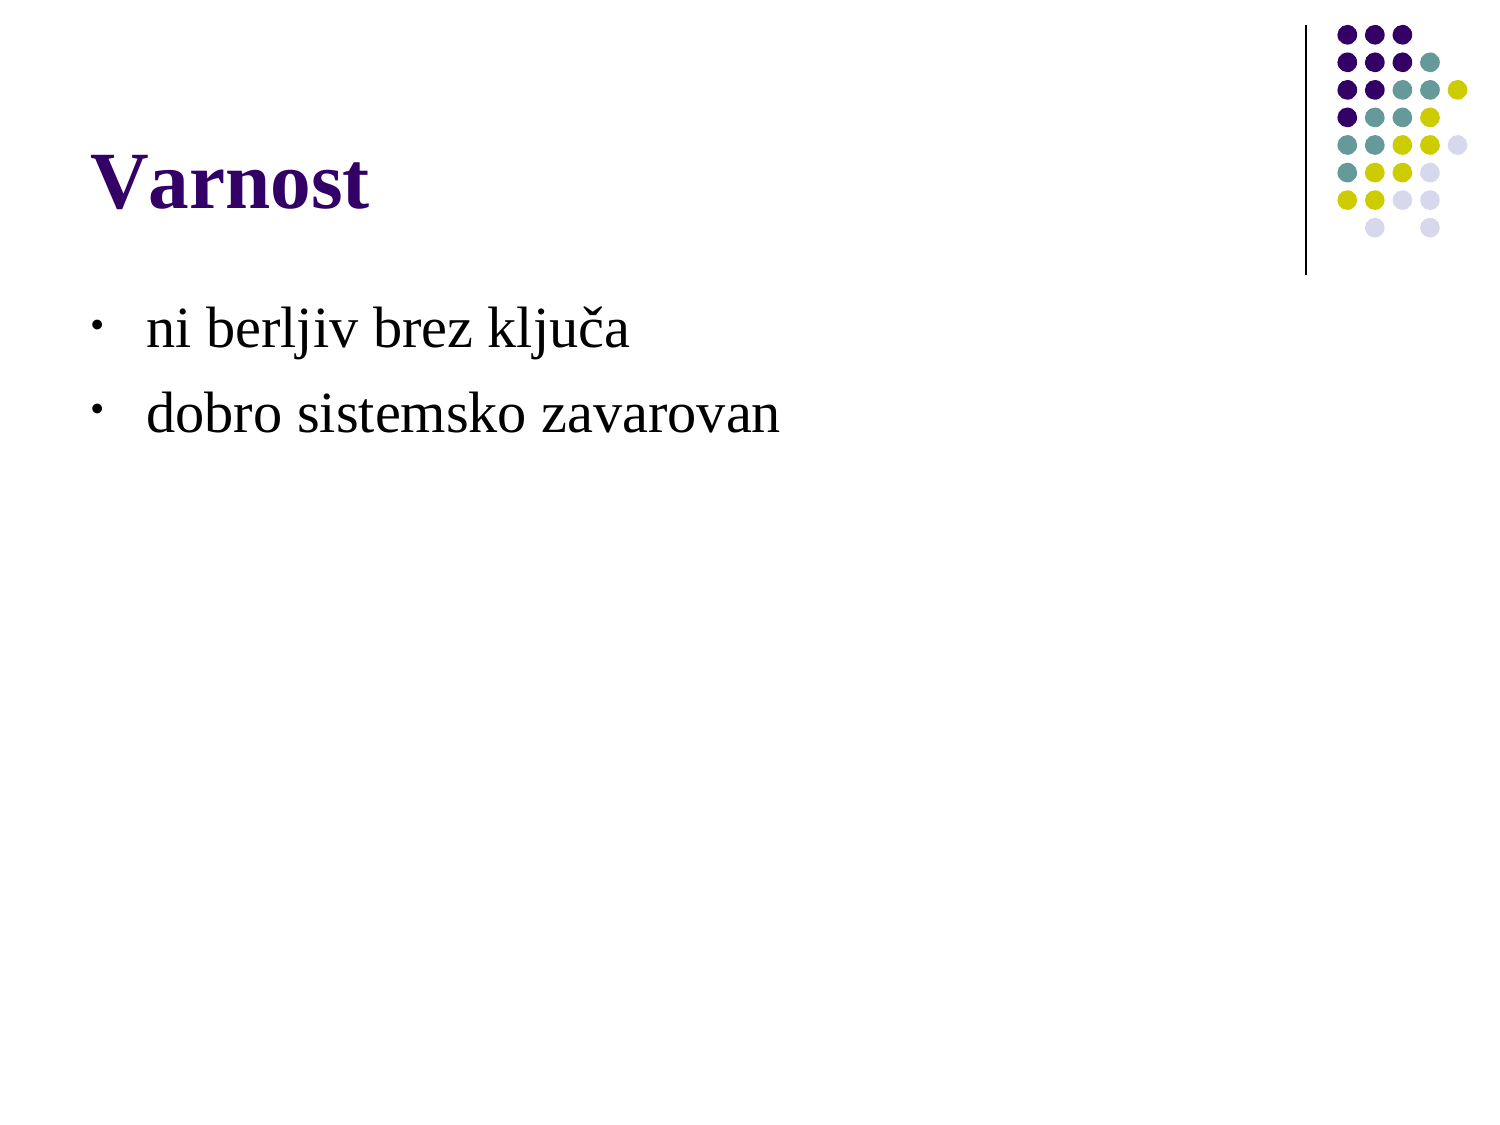

# Varnost
ni berljiv brez ključa
dobro sistemsko zavarovan